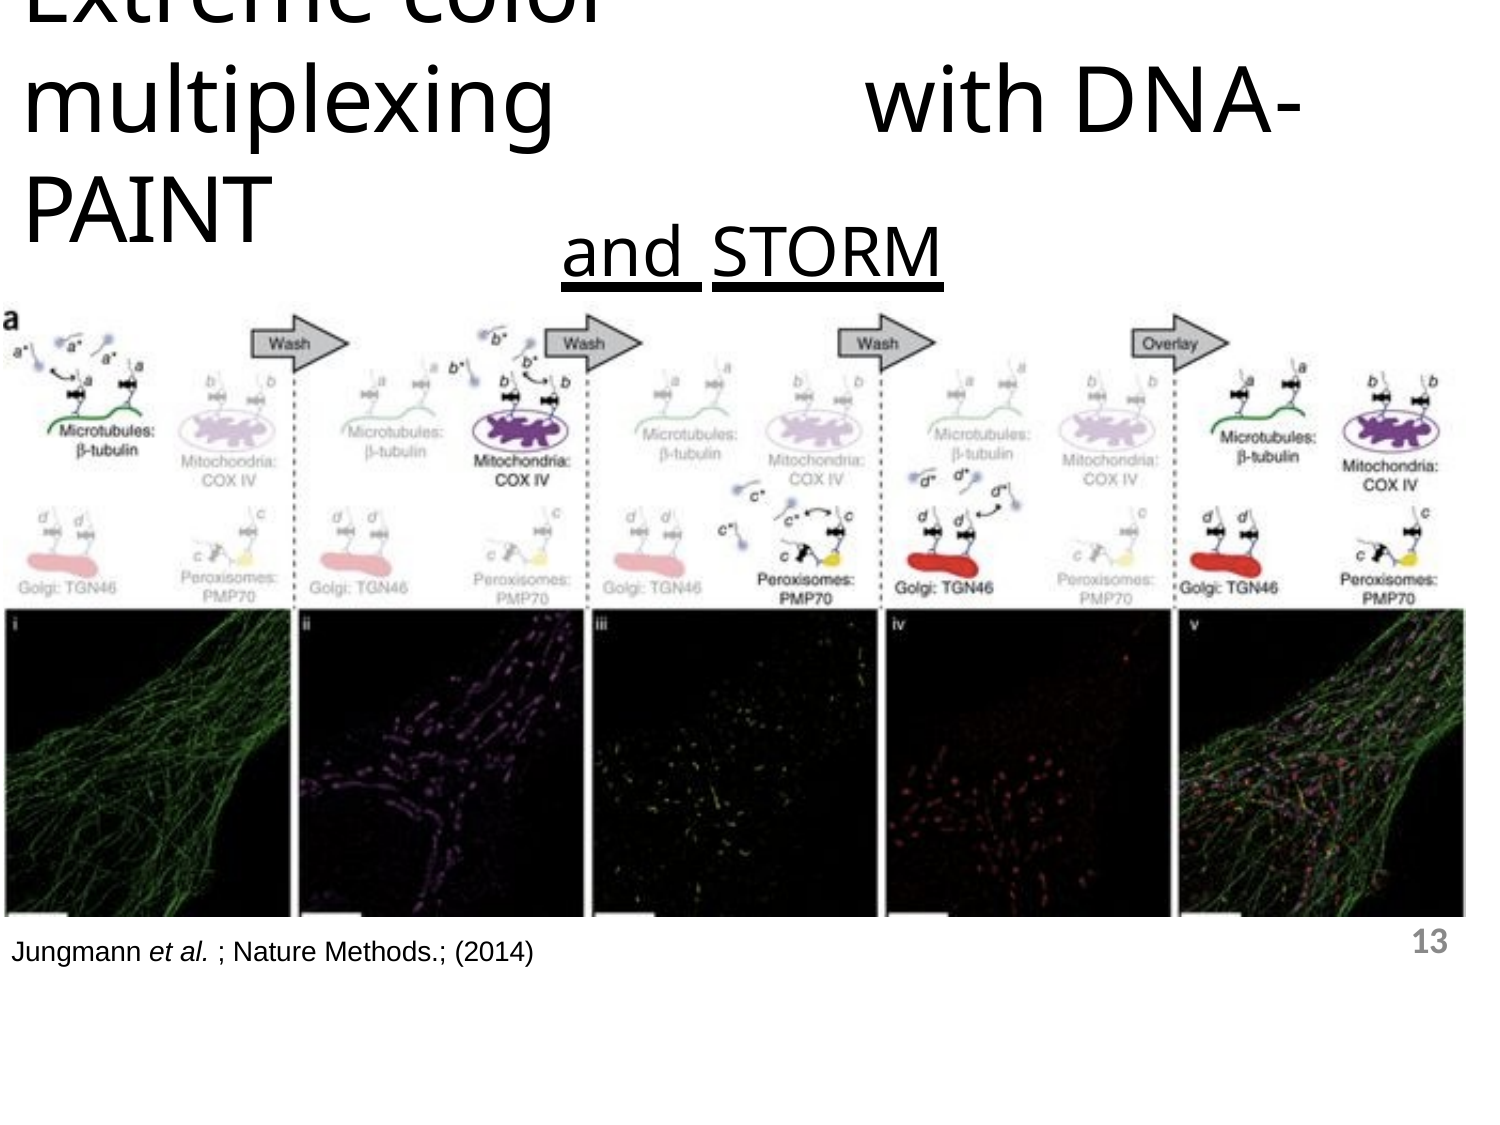

# Extreme color	multiplexing	with	DNA-PAINT
	and STORM
13
Jungmann et al. ; Nature Methods.; (2014)